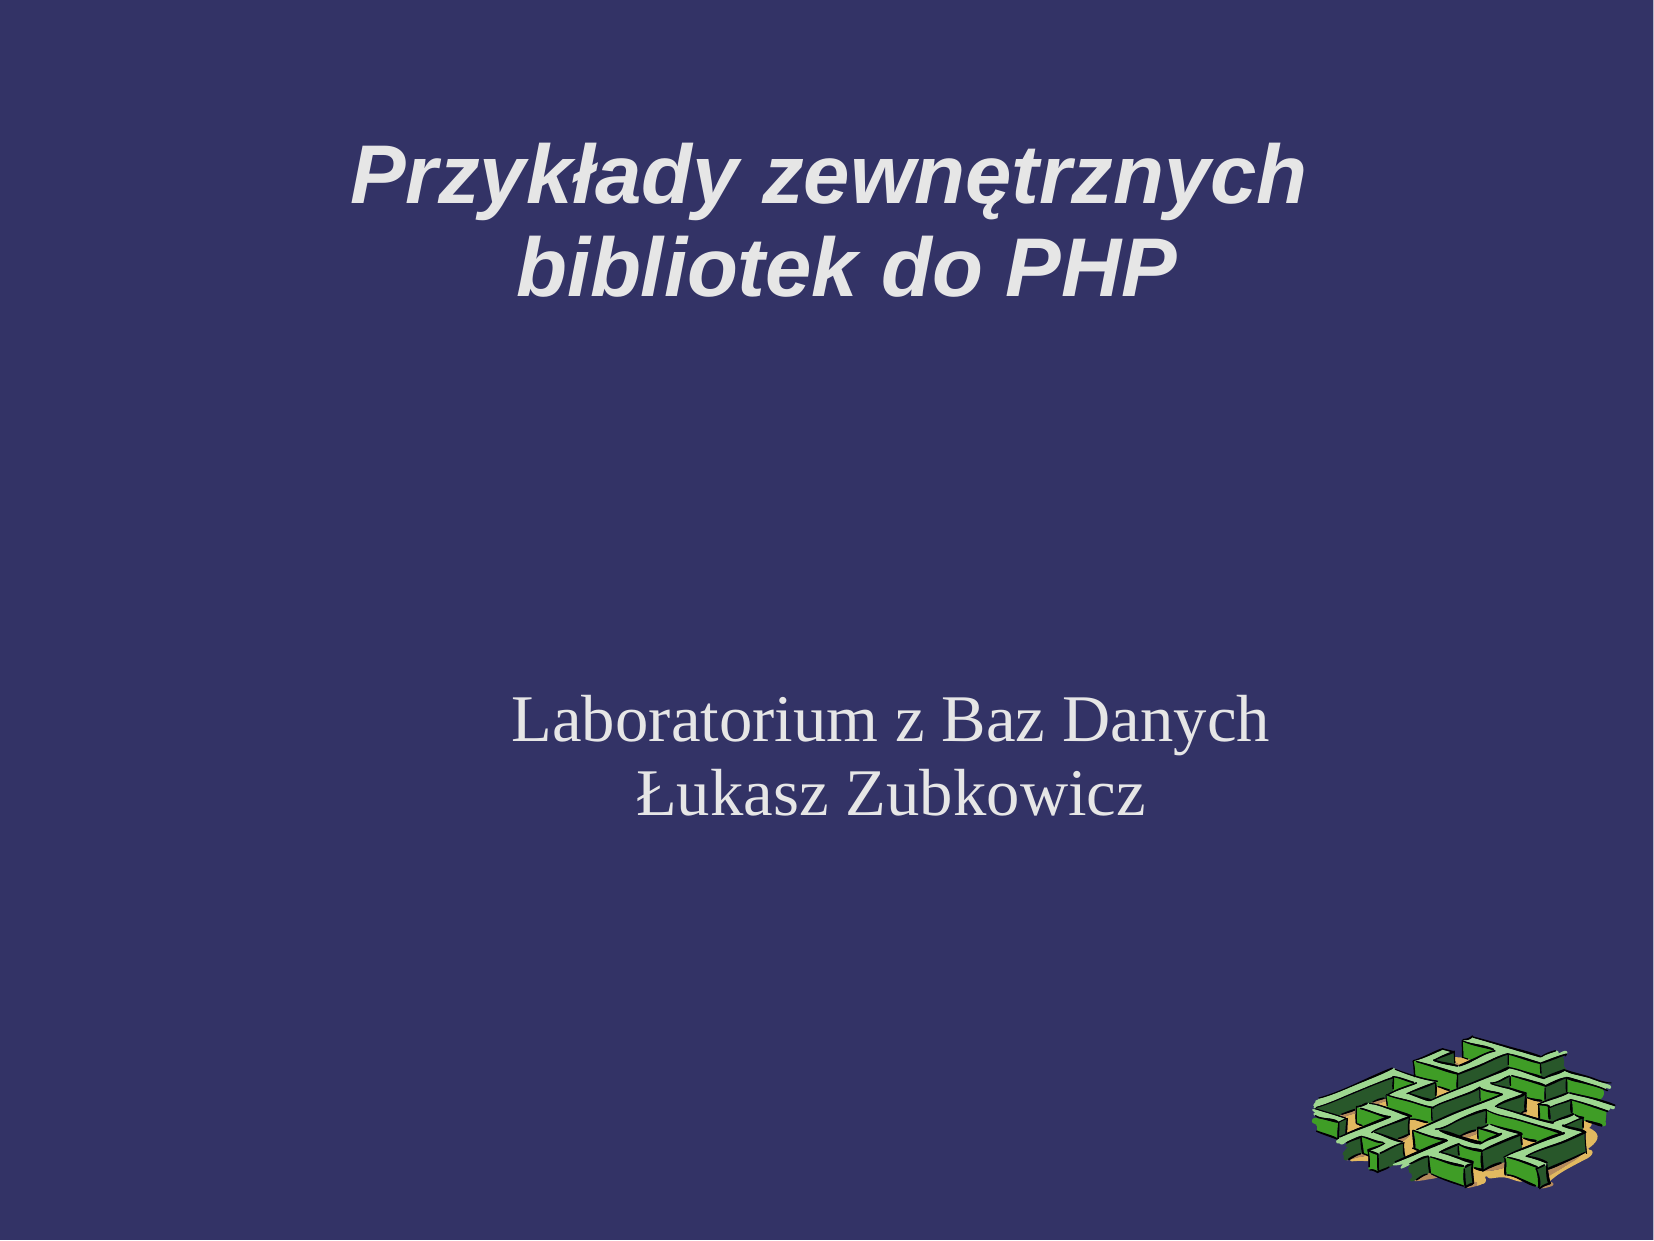

# Przykłady zewnętrznych bibliotek do PHP
Laboratorium z Baz Danych
Łukasz Zubkowicz